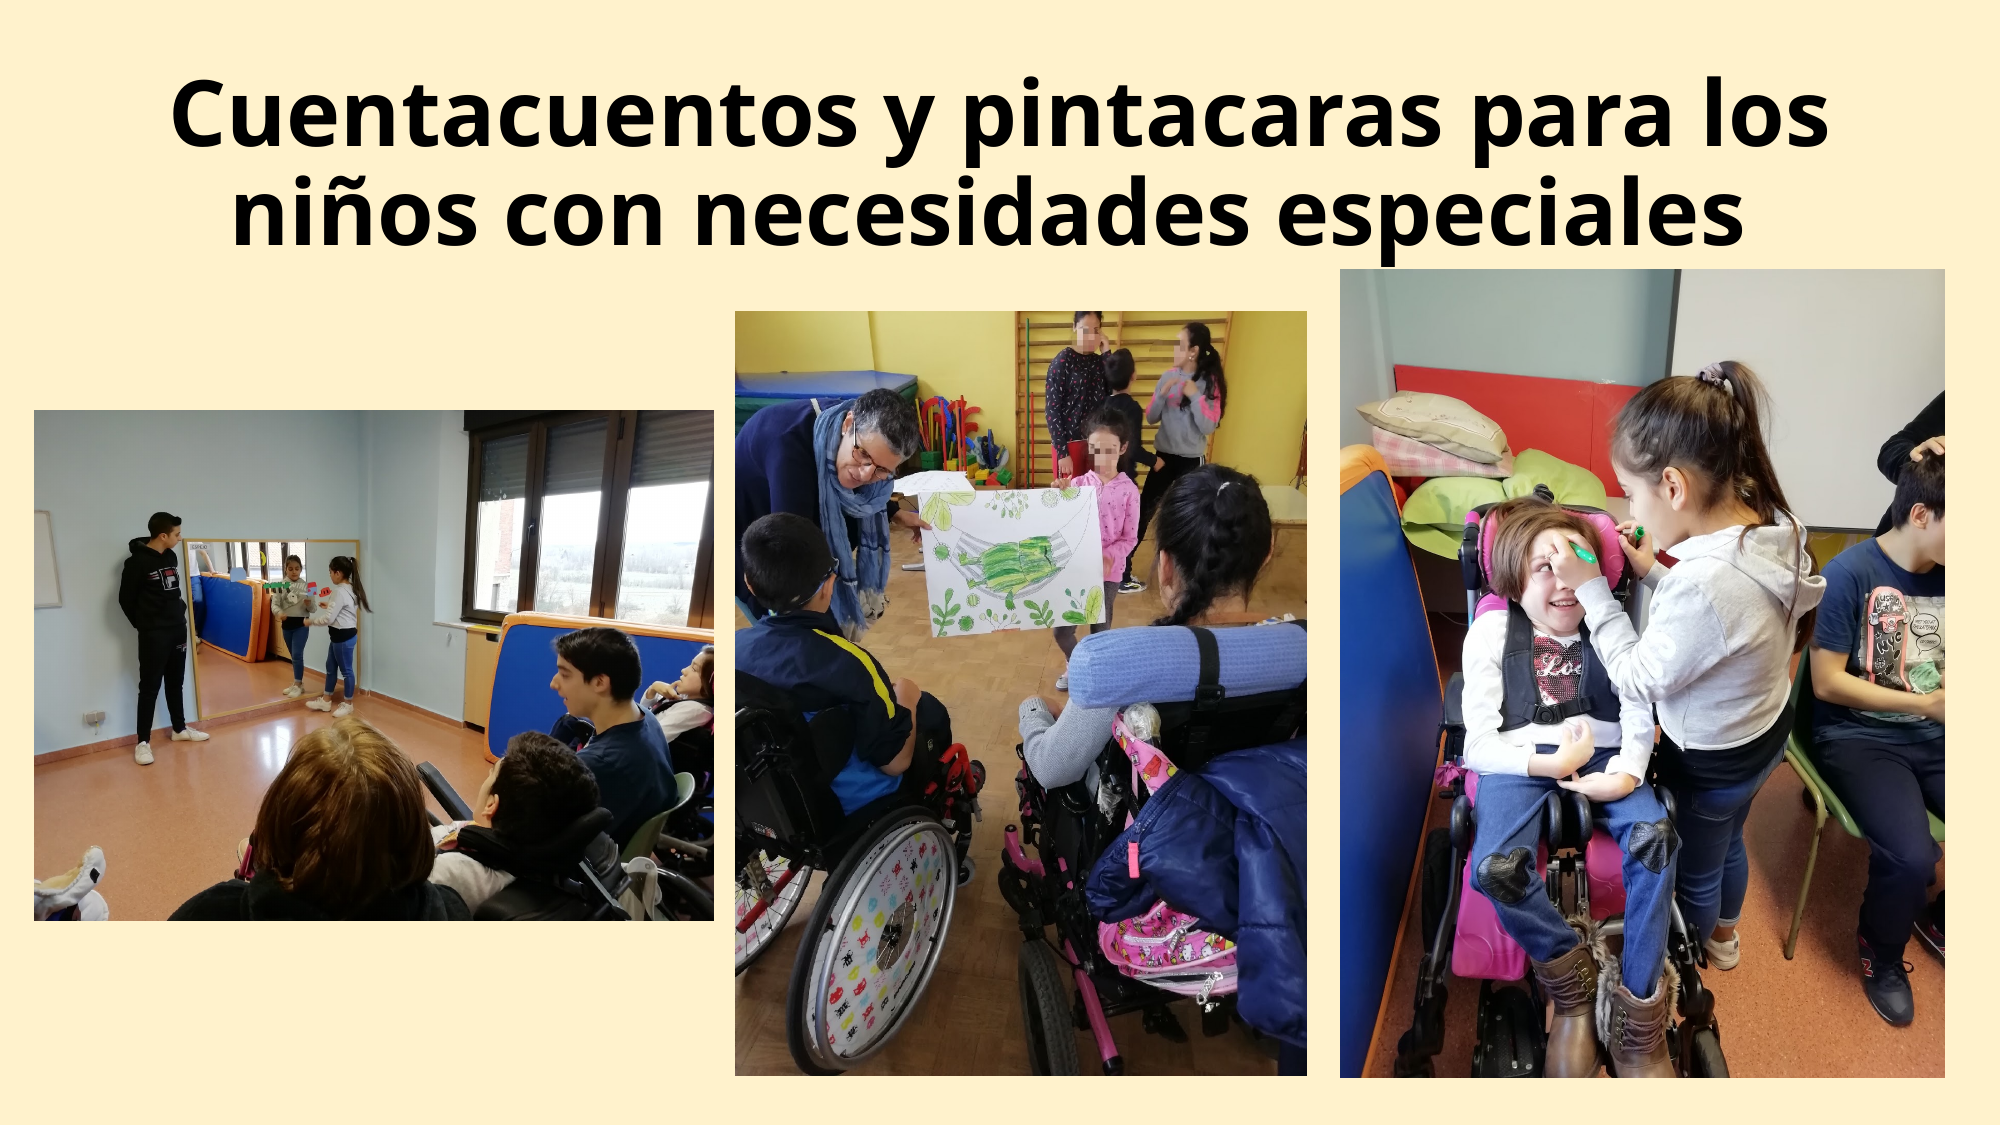

# Cuentacuentos y pintacaras para los niños con necesidades especiales